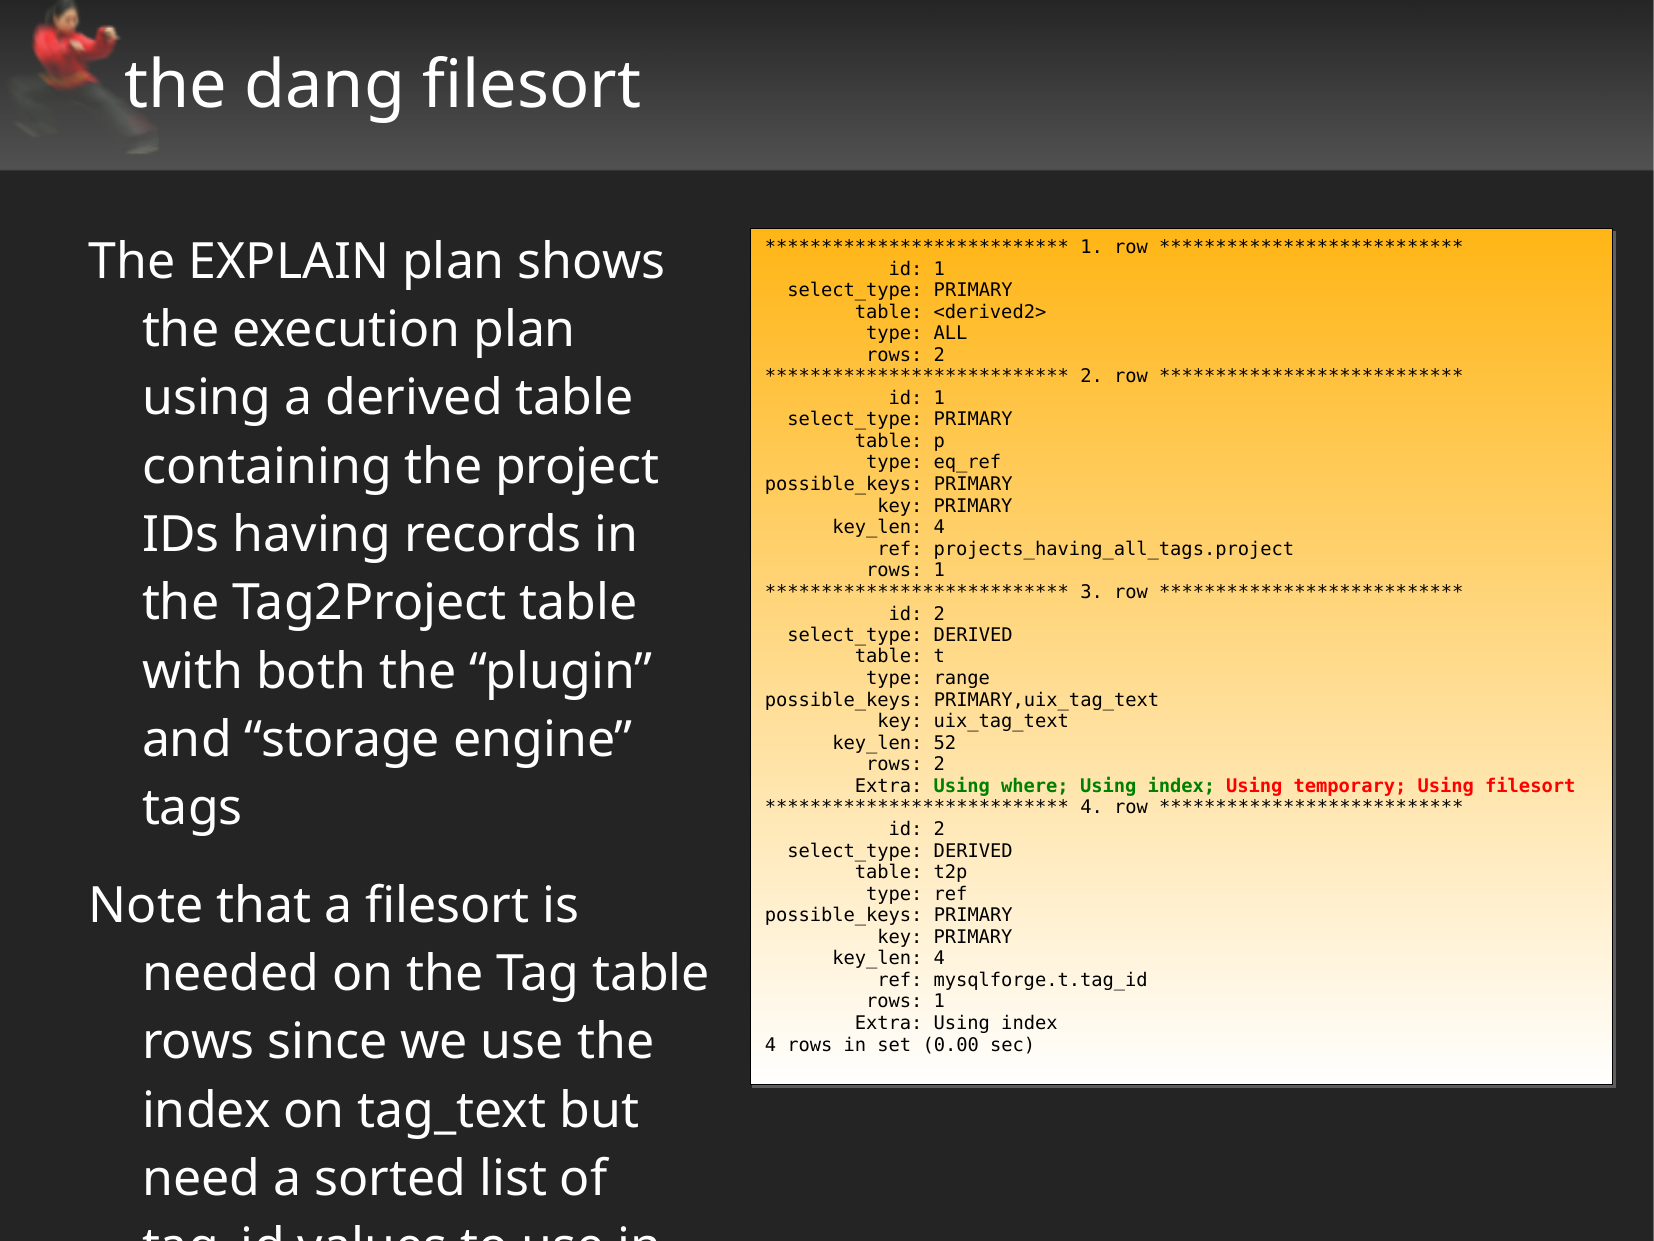

# the dang filesort
The EXPLAIN plan shows the execution plan using a derived table containing the project IDs having records in the Tag2Project table with both the “plugin” and “storage engine” tags
Note that a filesort is needed on the Tag table rows since we use the index on tag_text but need a sorted list of tag_id values to use in the join
*************************** 1. row ***************************
 id: 1
 select_type: PRIMARY
 table: <derived2>
 type: ALL
 rows: 2
*************************** 2. row ***************************
 id: 1
 select_type: PRIMARY
 table: p
 type: eq_ref
possible_keys: PRIMARY
 key: PRIMARY
 key_len: 4
 ref: projects_having_all_tags.project
 rows: 1
*************************** 3. row ***************************
 id: 2
 select_type: DERIVED
 table: t
 type: range
possible_keys: PRIMARY,uix_tag_text
 key: uix_tag_text
 key_len: 52
 rows: 2
 Extra: Using where; Using index; Using temporary; Using filesort
*************************** 4. row ***************************
 id: 2
 select_type: DERIVED
 table: t2p
 type: ref
possible_keys: PRIMARY
 key: PRIMARY
 key_len: 4
 ref: mysqlforge.t.tag_id
 rows: 1
 Extra: Using index
4 rows in set (0.00 sec)